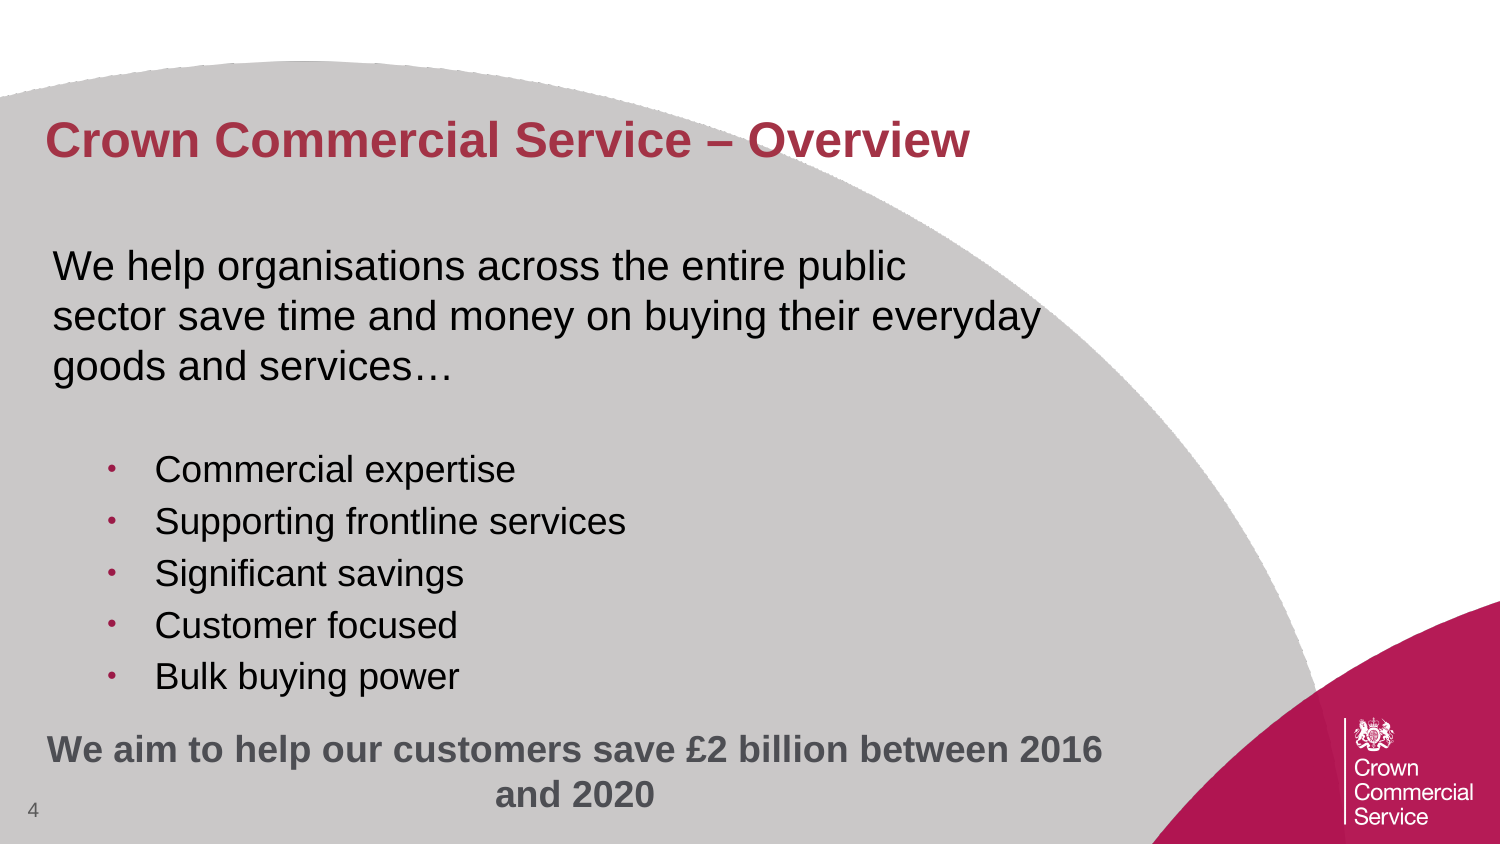

# Crown Commercial Service – Overview
We help organisations across the entire public
sector save time and money on buying their everyday
goods and services…
Commercial expertise
Supporting frontline services
Significant savings
Customer focused
Bulk buying power
We aim to help our customers save £2 billion between 2016 and 2020